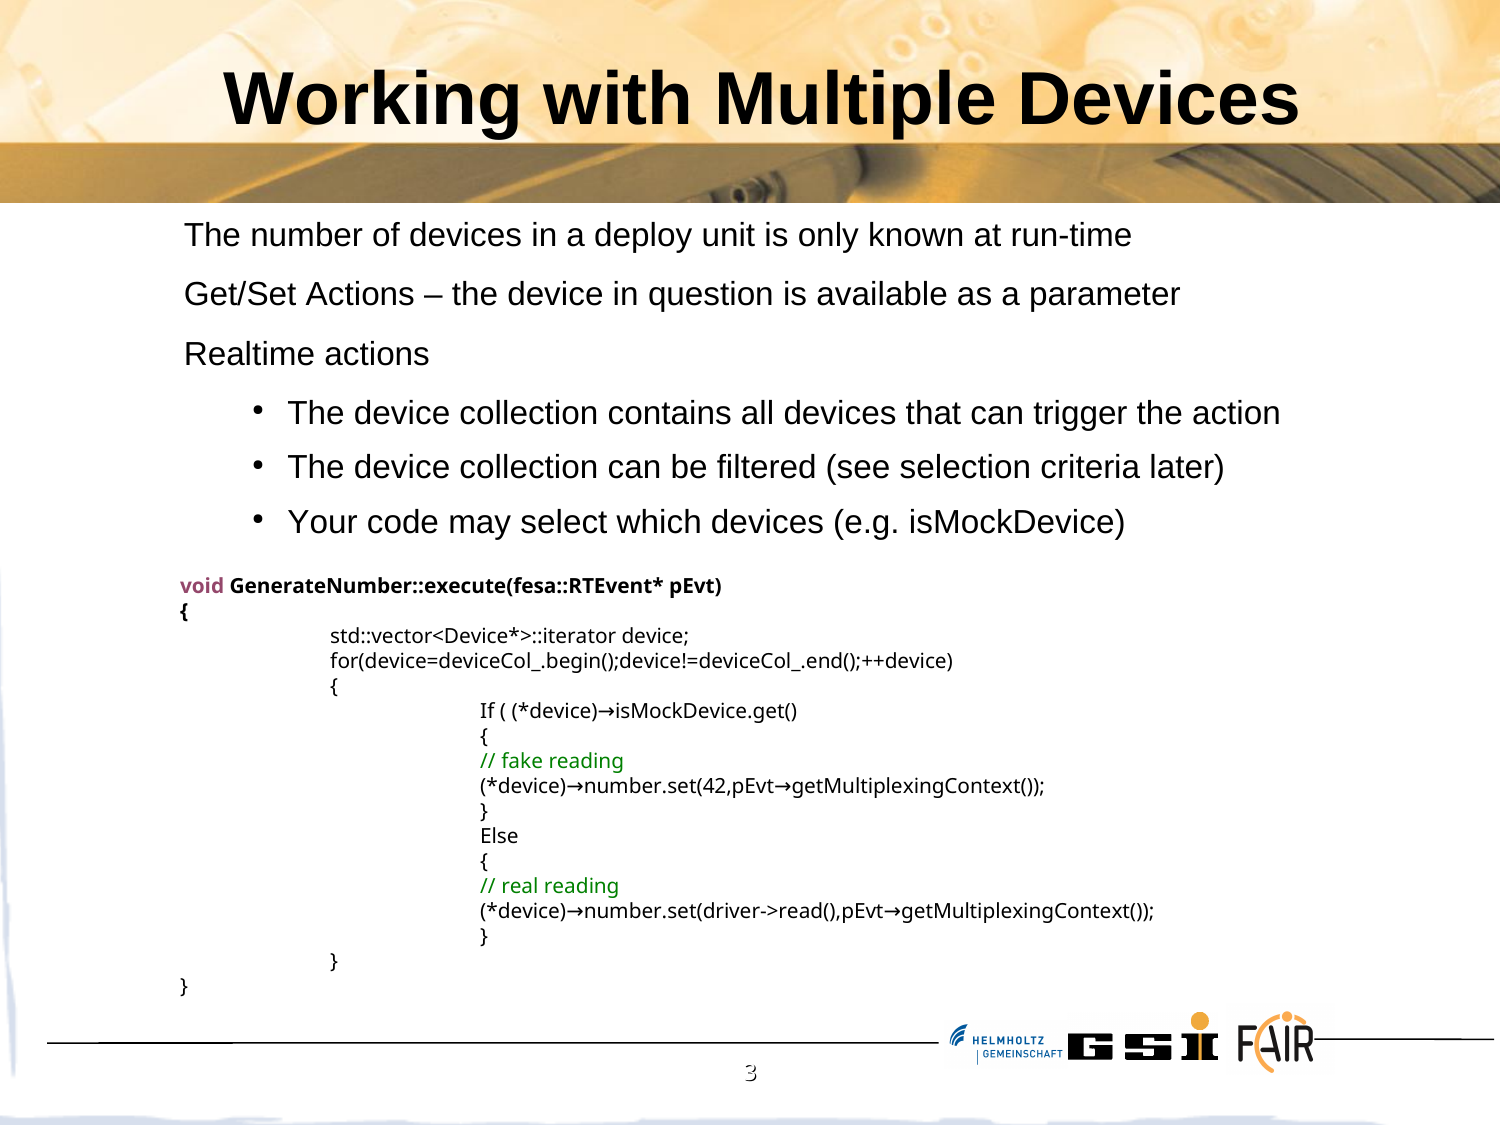

Working with Multiple Devices
# The number of devices in a deploy unit is only known at run-time
Get/Set Actions – the device in question is available as a parameter
Realtime actions
The device collection contains all devices that can trigger the action
The device collection can be filtered (see selection criteria later)
Your code may select which devices (e.g. isMockDevice)
void GenerateNumber::execute(fesa::RTEvent* pEvt)
{
	std::vector<Device*>::iterator device;
	for(device=deviceCol_.begin();device!=deviceCol_.end();++device)
	{
		If ( (*device)→isMockDevice.get()
		{
		// fake reading
		(*device)→number.set(42,pEvt→getMultiplexingContext());
		}
		Else
		{
		// real reading
		(*device)→number.set(driver->read(),pEvt→getMultiplexingContext());
		}
	}
}